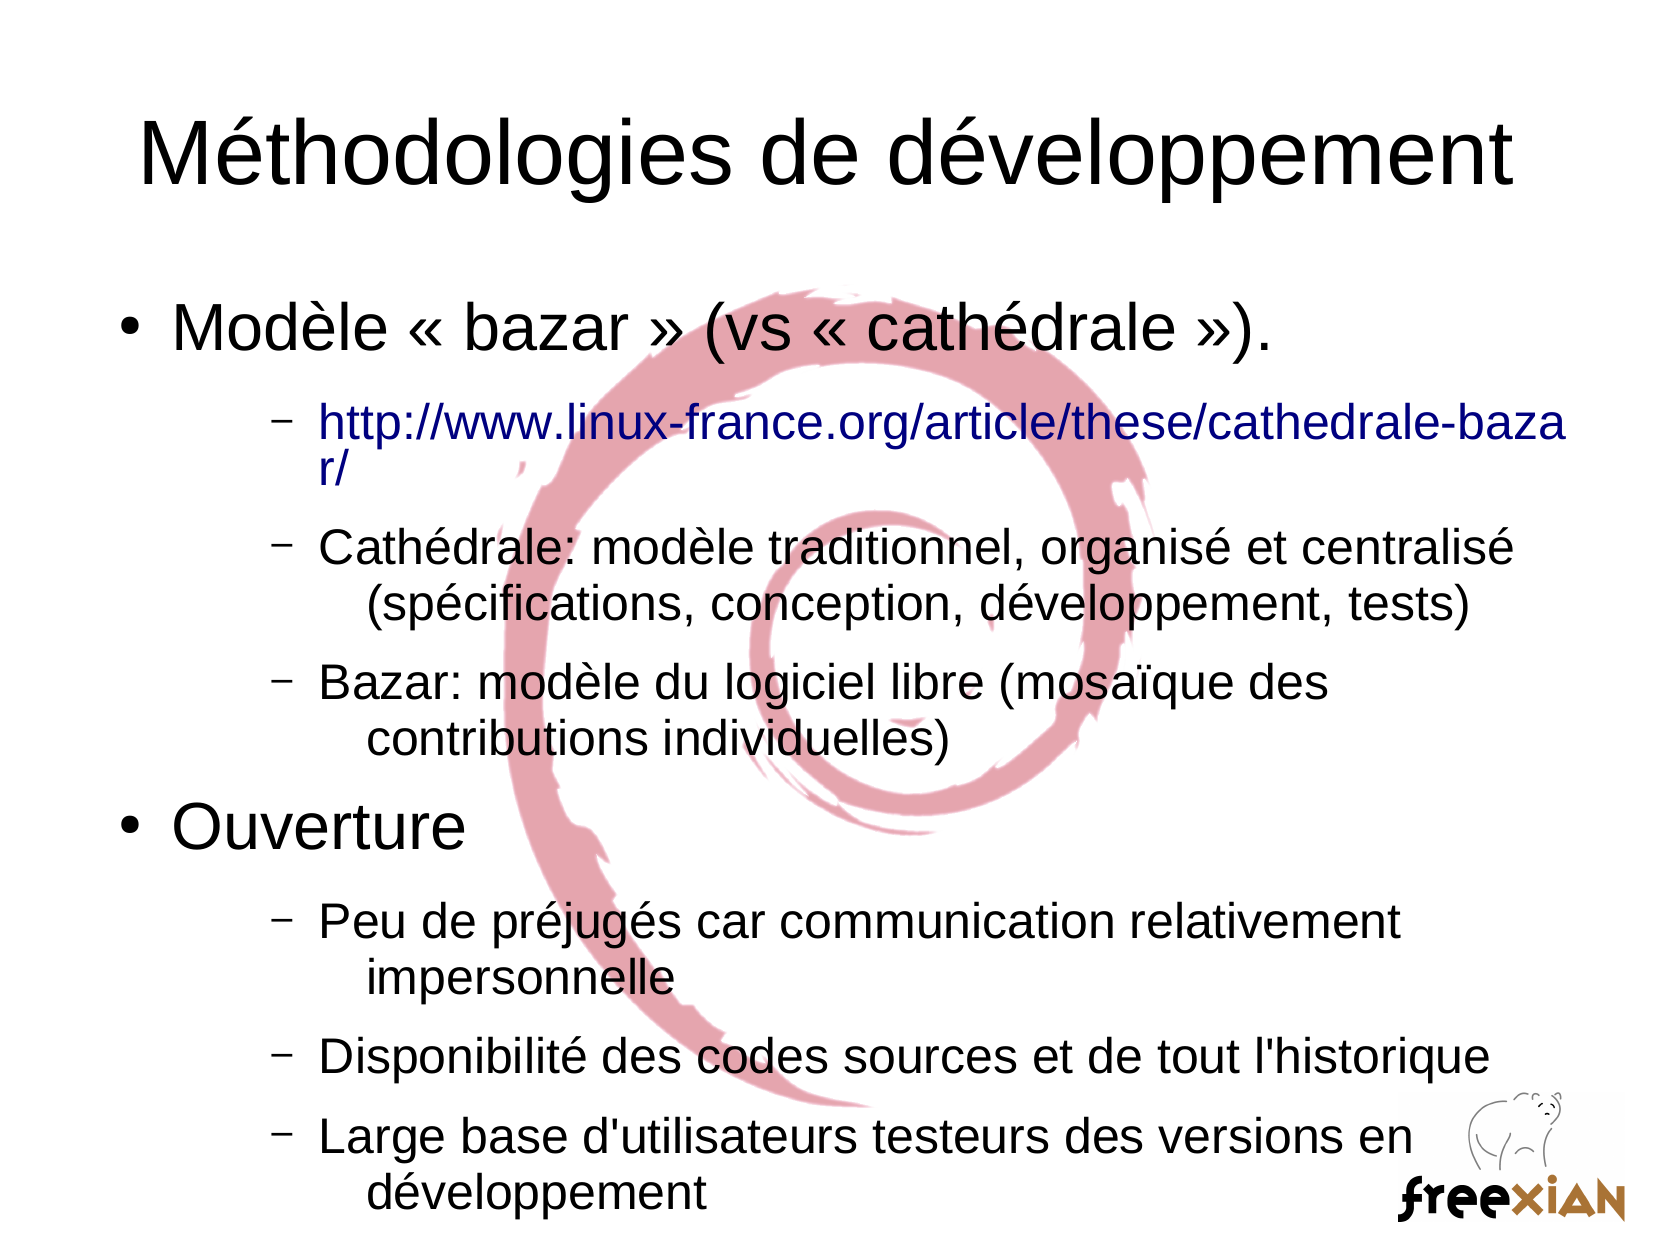

# Méthodologies de développement
Modèle « bazar » (vs « cathédrale »).
http://www.linux-france.org/article/these/cathedrale-bazar/
Cathédrale: modèle traditionnel, organisé et centralisé (spécifications, conception, développement, tests)
Bazar: modèle du logiciel libre (mosaïque des contributions individuelles)
Ouverture
Peu de préjugés car communication relativement impersonnelle
Disponibilité des codes sources et de tout l'historique
Large base d'utilisateurs testeurs des versions en développement